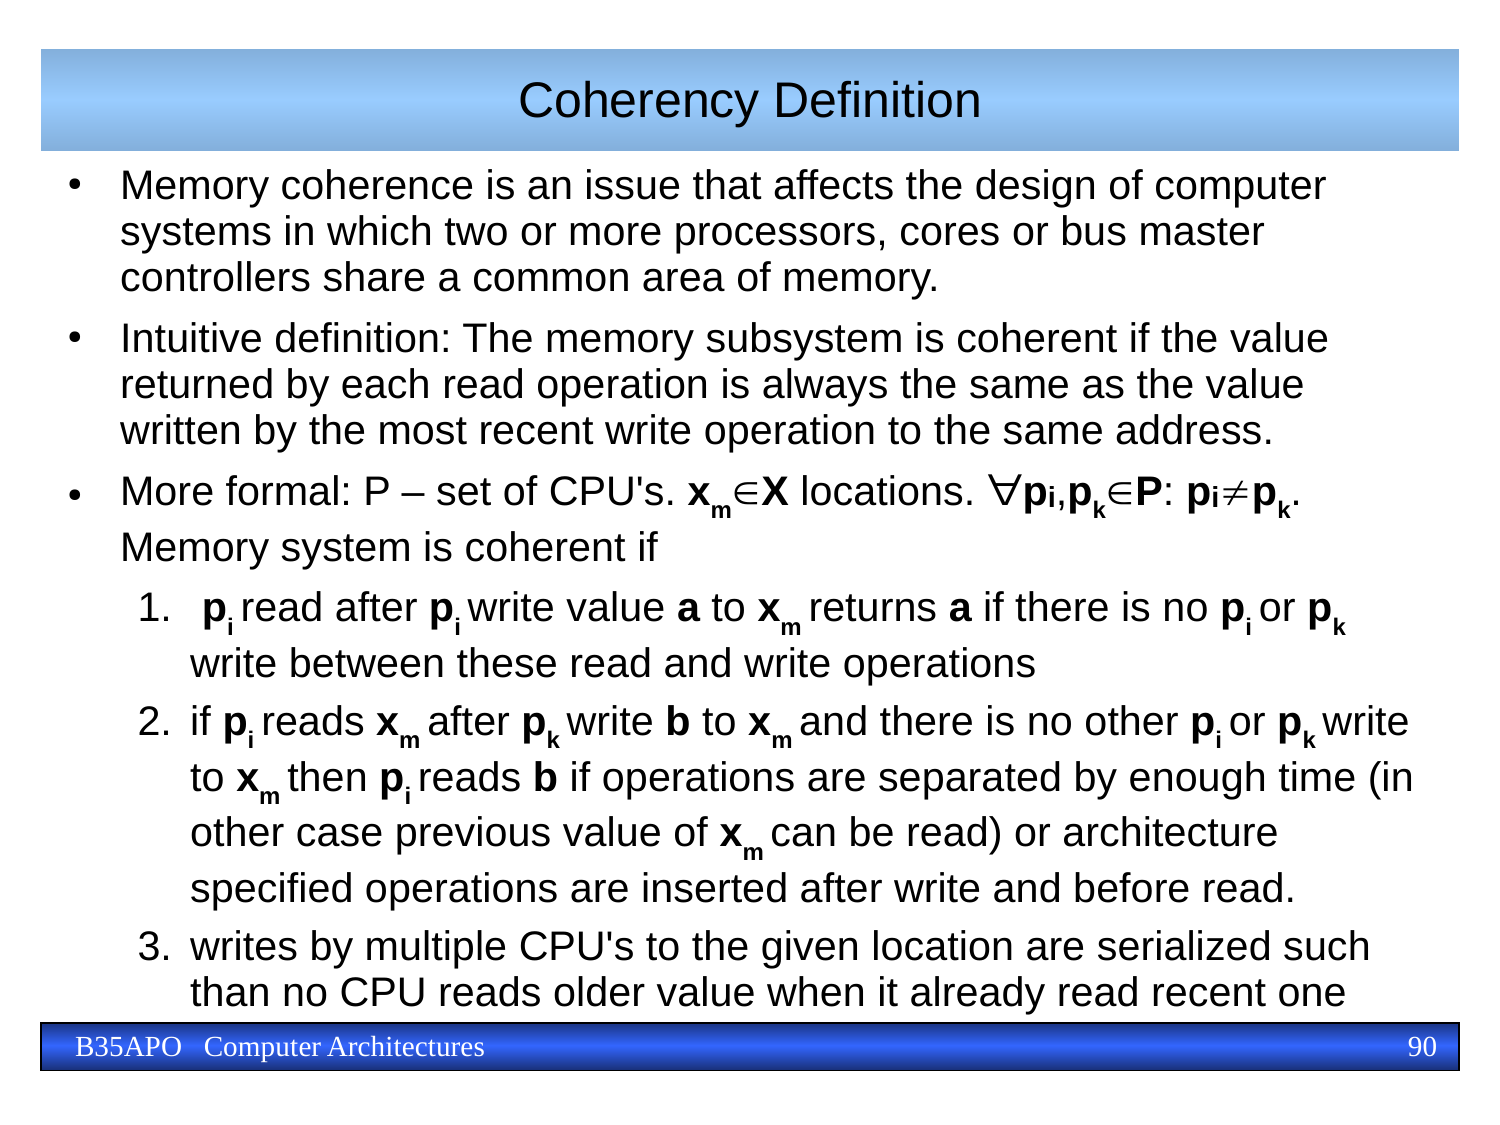

# Coherency Definition
Memory coherence is an issue that affects the design of computer systems in which two or more processors, cores or bus master controllers share a common area of memory.
Intuitive definition: The memory subsystem is coherent if the value returned by each read operation is always the same as the value written by the most recent write operation to the same address.
More formal: P – set of CPU's. xm∈X locations. ∀pi,pk∈P: pi≠pk. Memory system is coherent if
 pi read after pi write value a to xm returns a if there is no pi or pk write between these read and write operations
if pi reads xm after pk write b to xm and there is no other pi or pk write to xm then pi reads b if operations are separated by enough time (in other case previous value of xm can be read) or architecture specified operations are inserted after write and before read.
writes by multiple CPU's to the given location are serialized such than no CPU reads older value when it already read recent one
B35APO Computer Architectures
90